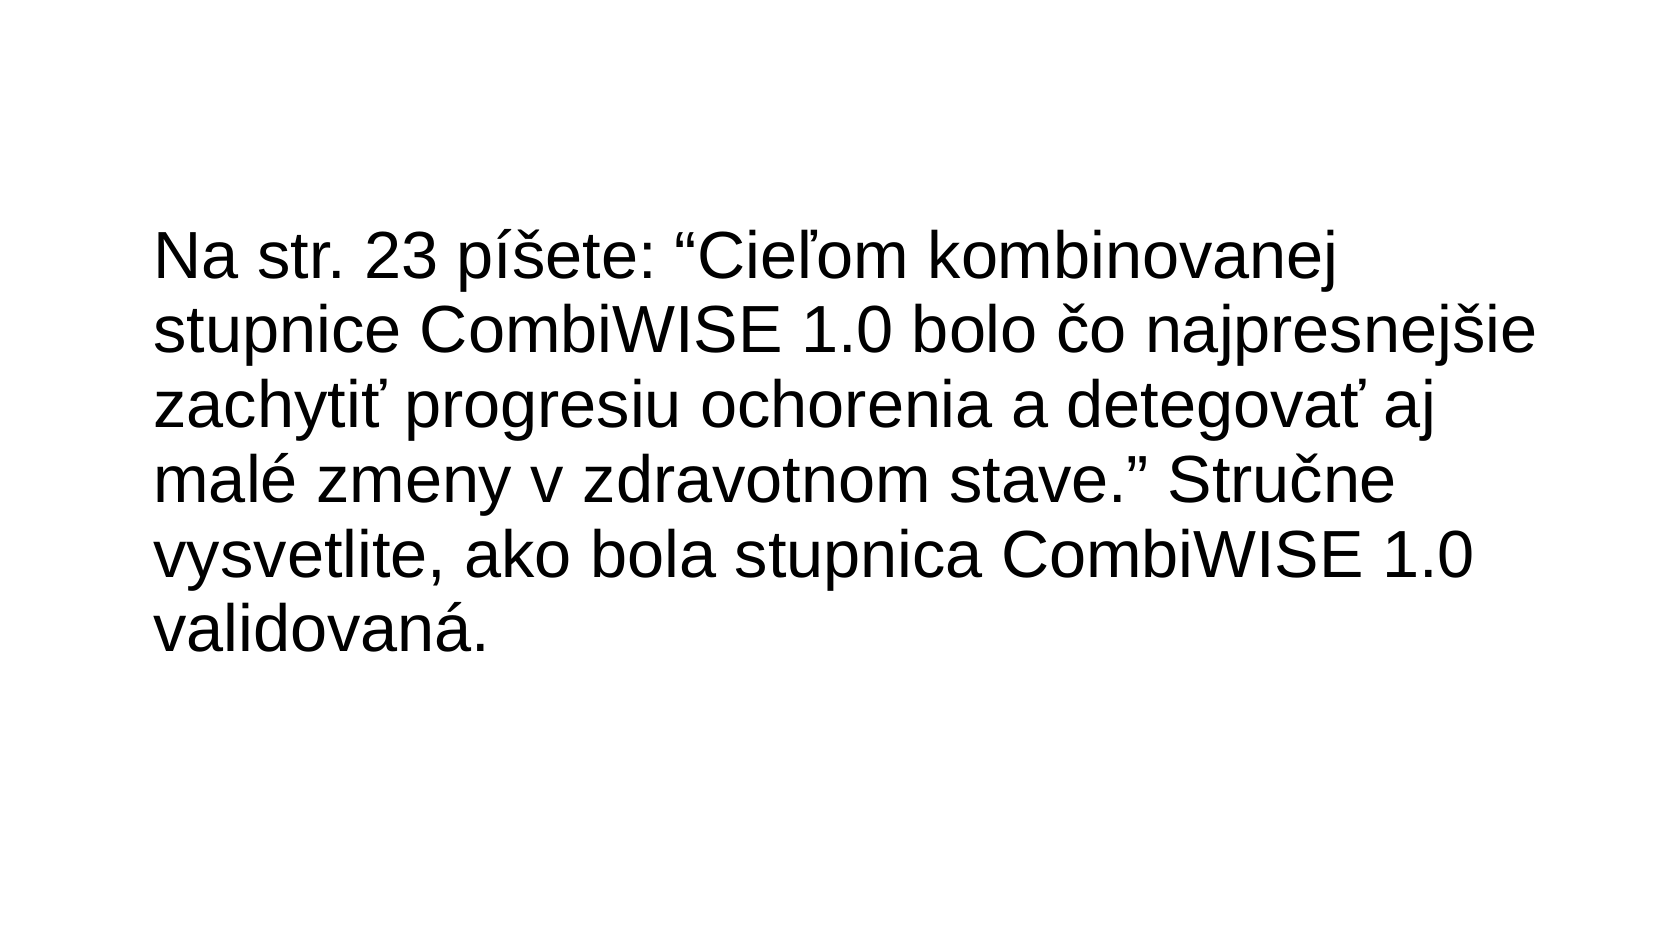

#
Na str. 23 píšete: “Cieľom kombinovanej stupnice CombiWISE 1.0 bolo čo najpresnejšie zachytiť progresiu ochorenia a detegovať aj malé zmeny v zdravotnom stave.” Stručne vysvetlite, ako bola stupnica CombiWISE 1.0 validovaná.